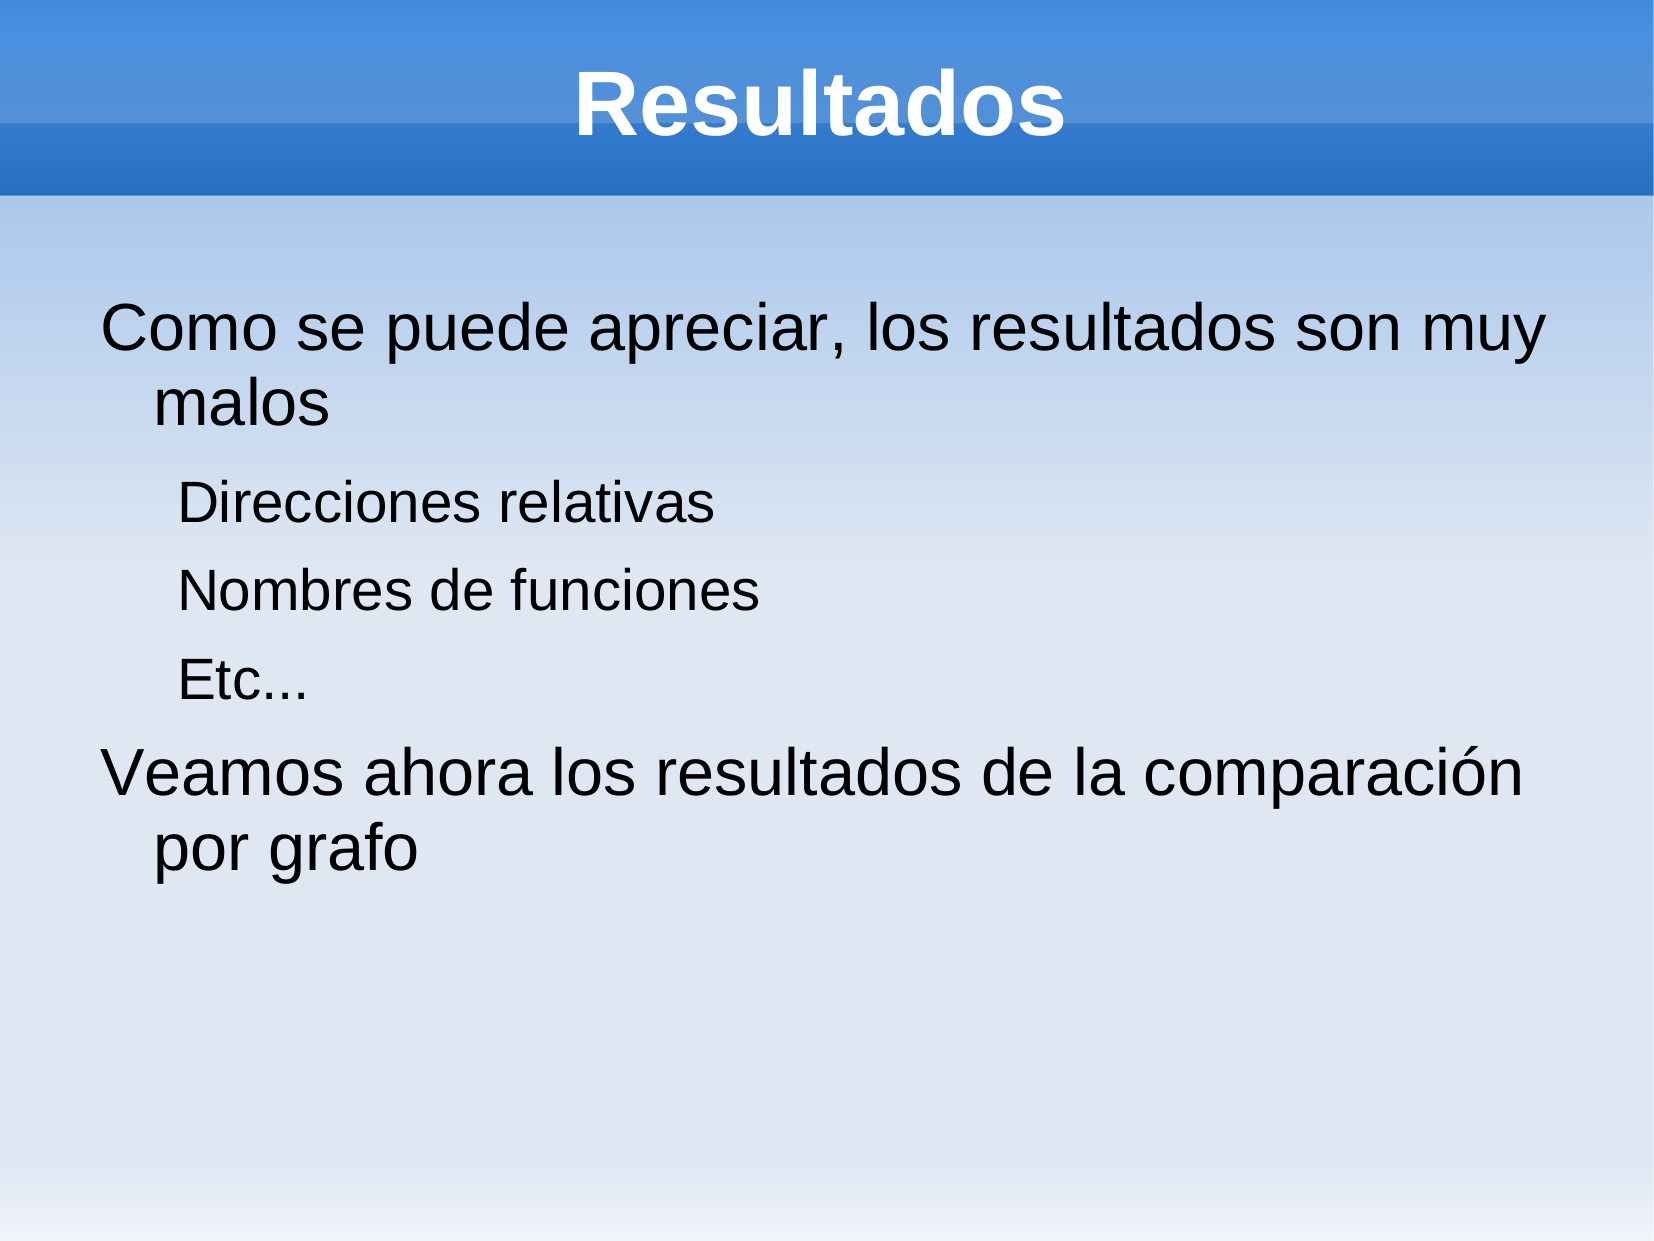

# Resultados
Como se puede apreciar, los resultados son muy malos
Direcciones relativas
Nombres de funciones
Etc...
Veamos ahora los resultados de la comparación por grafo